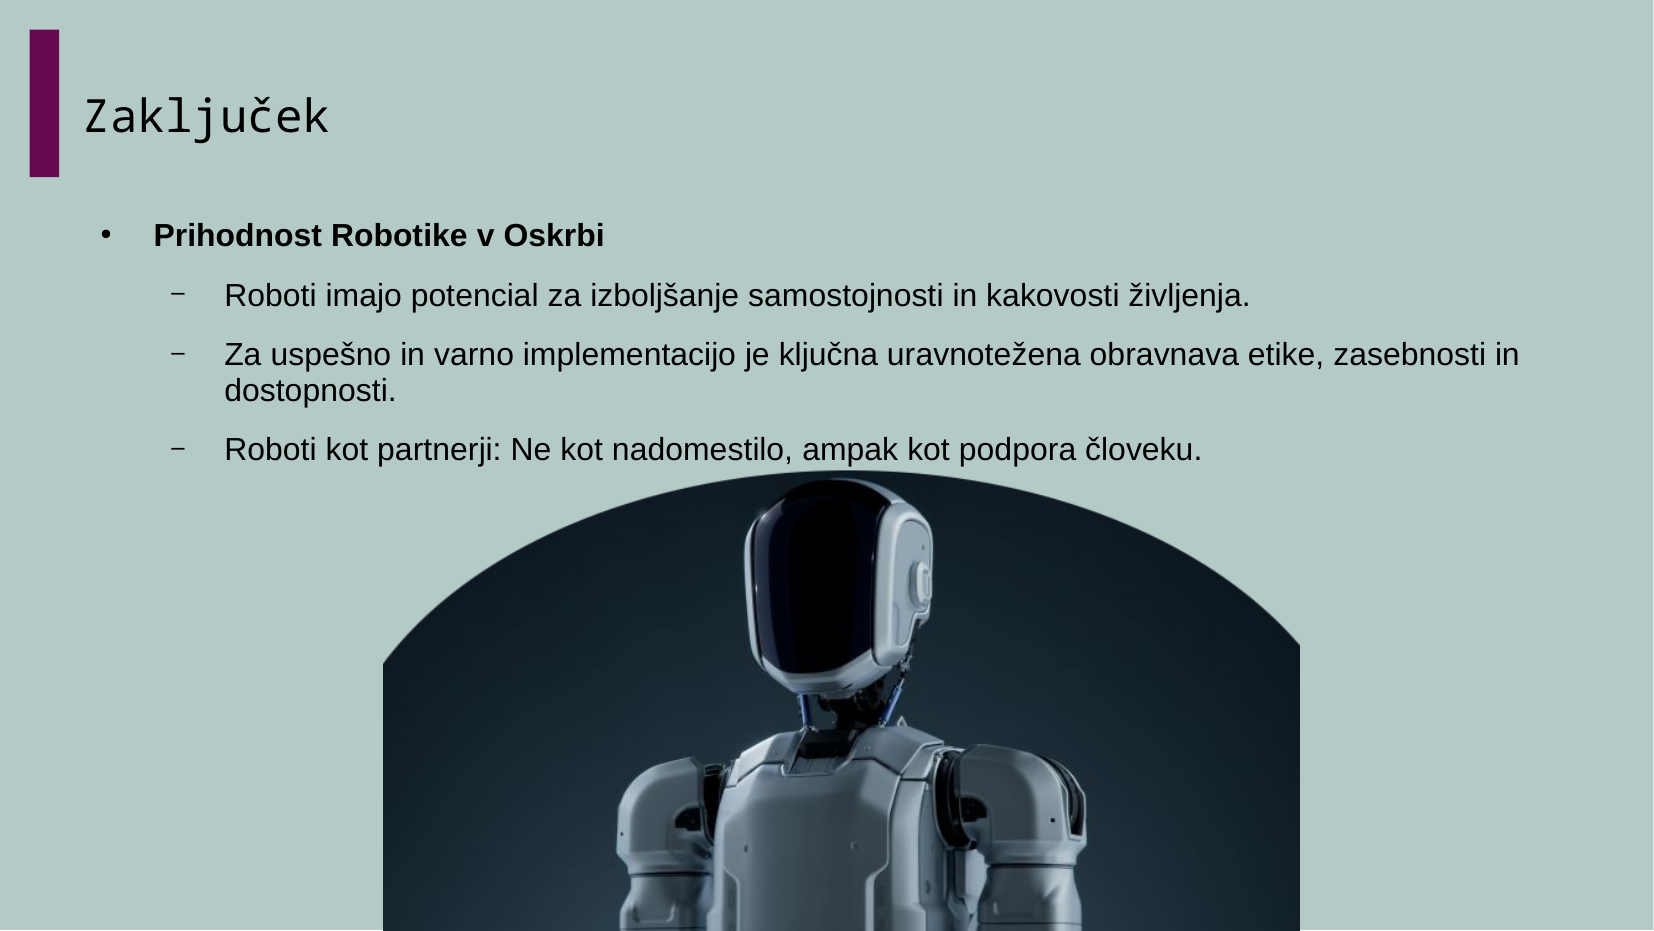

# Zaključek
Prihodnost Robotike v Oskrbi
Roboti imajo potencial za izboljšanje samostojnosti in kakovosti življenja.
Za uspešno in varno implementacijo je ključna uravnotežena obravnava etike, zasebnosti in dostopnosti.
Roboti kot partnerji: Ne kot nadomestilo, ampak kot podpora človeku.